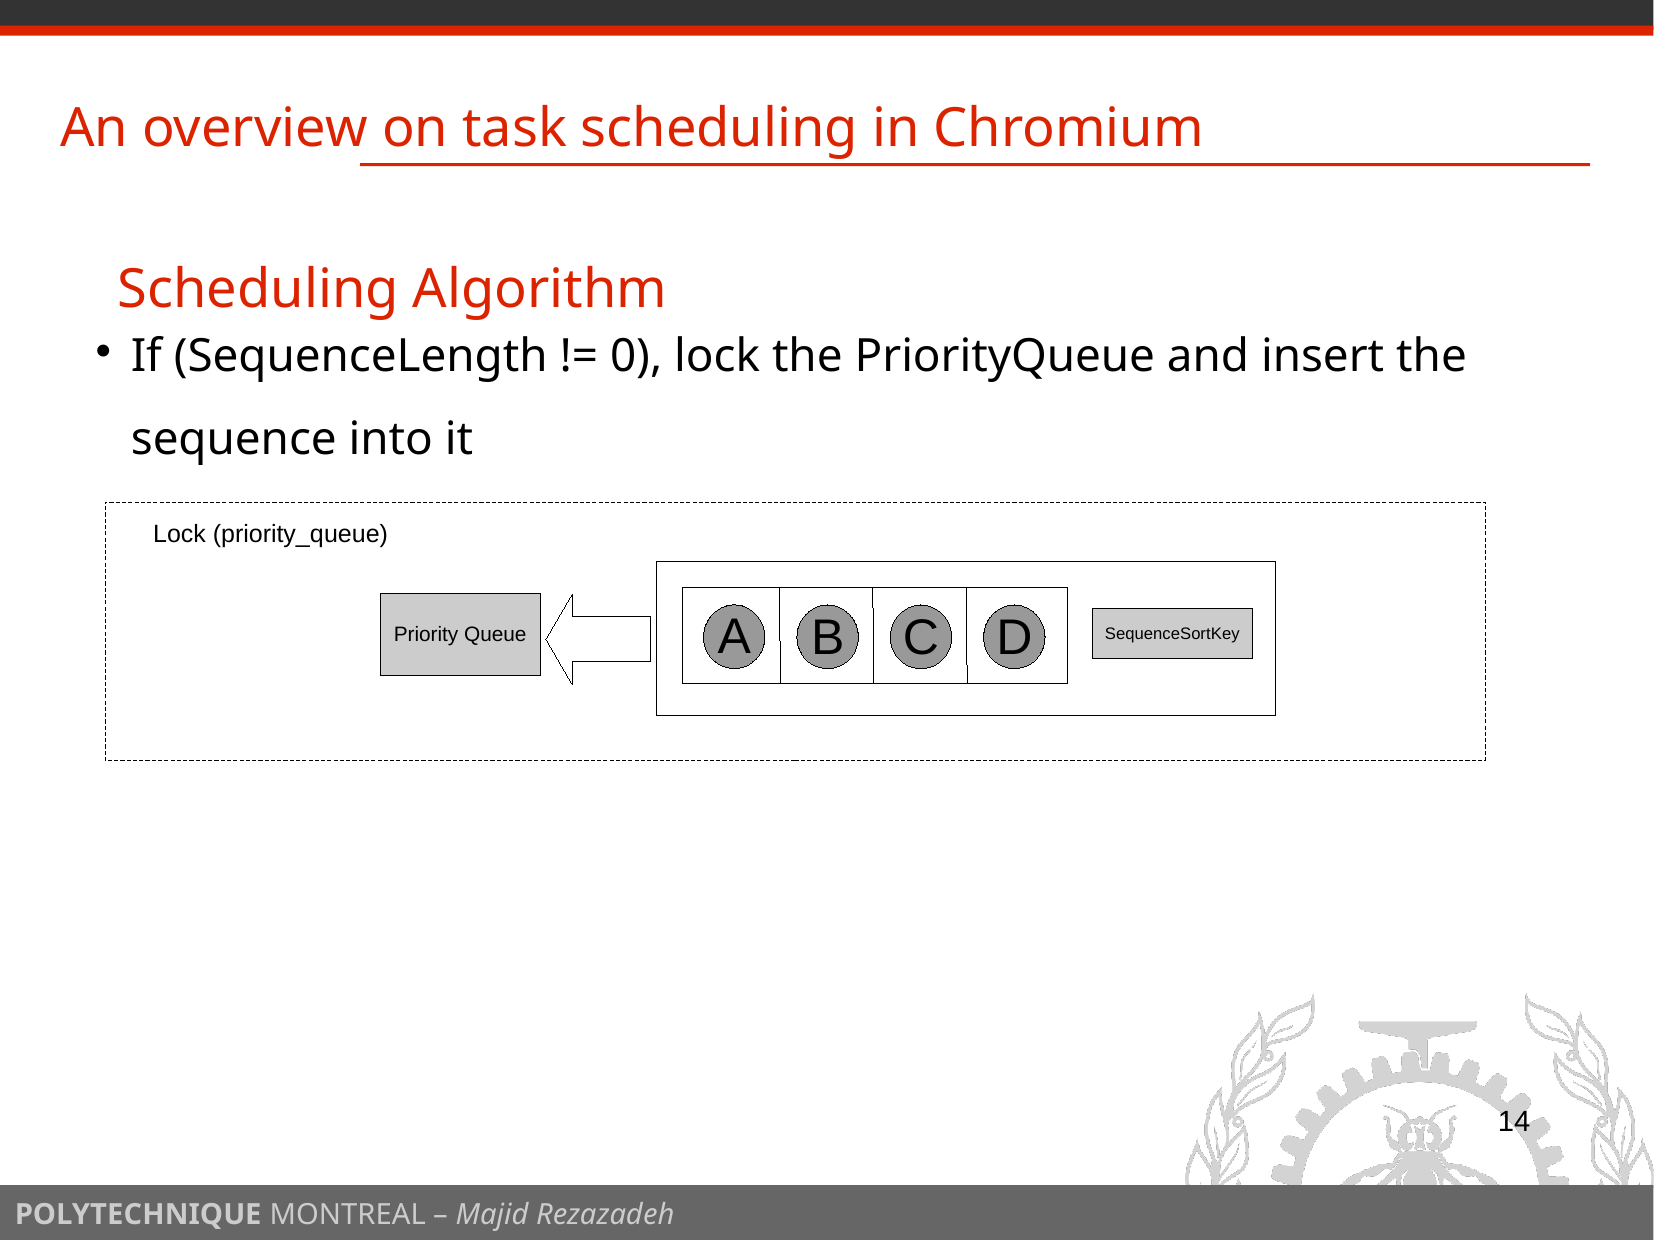

If (SequenceLength != 0), lock the PriorityQueue and insert the sequence into it
An overview on task scheduling in Chromium
Scheduling Algorithm
Lock (priority_queue)
Priority Queue
A
B
C
D
SequenceSortKey
14
POLYTECHNIQUE MONTREAL – Majid Rezazadeh